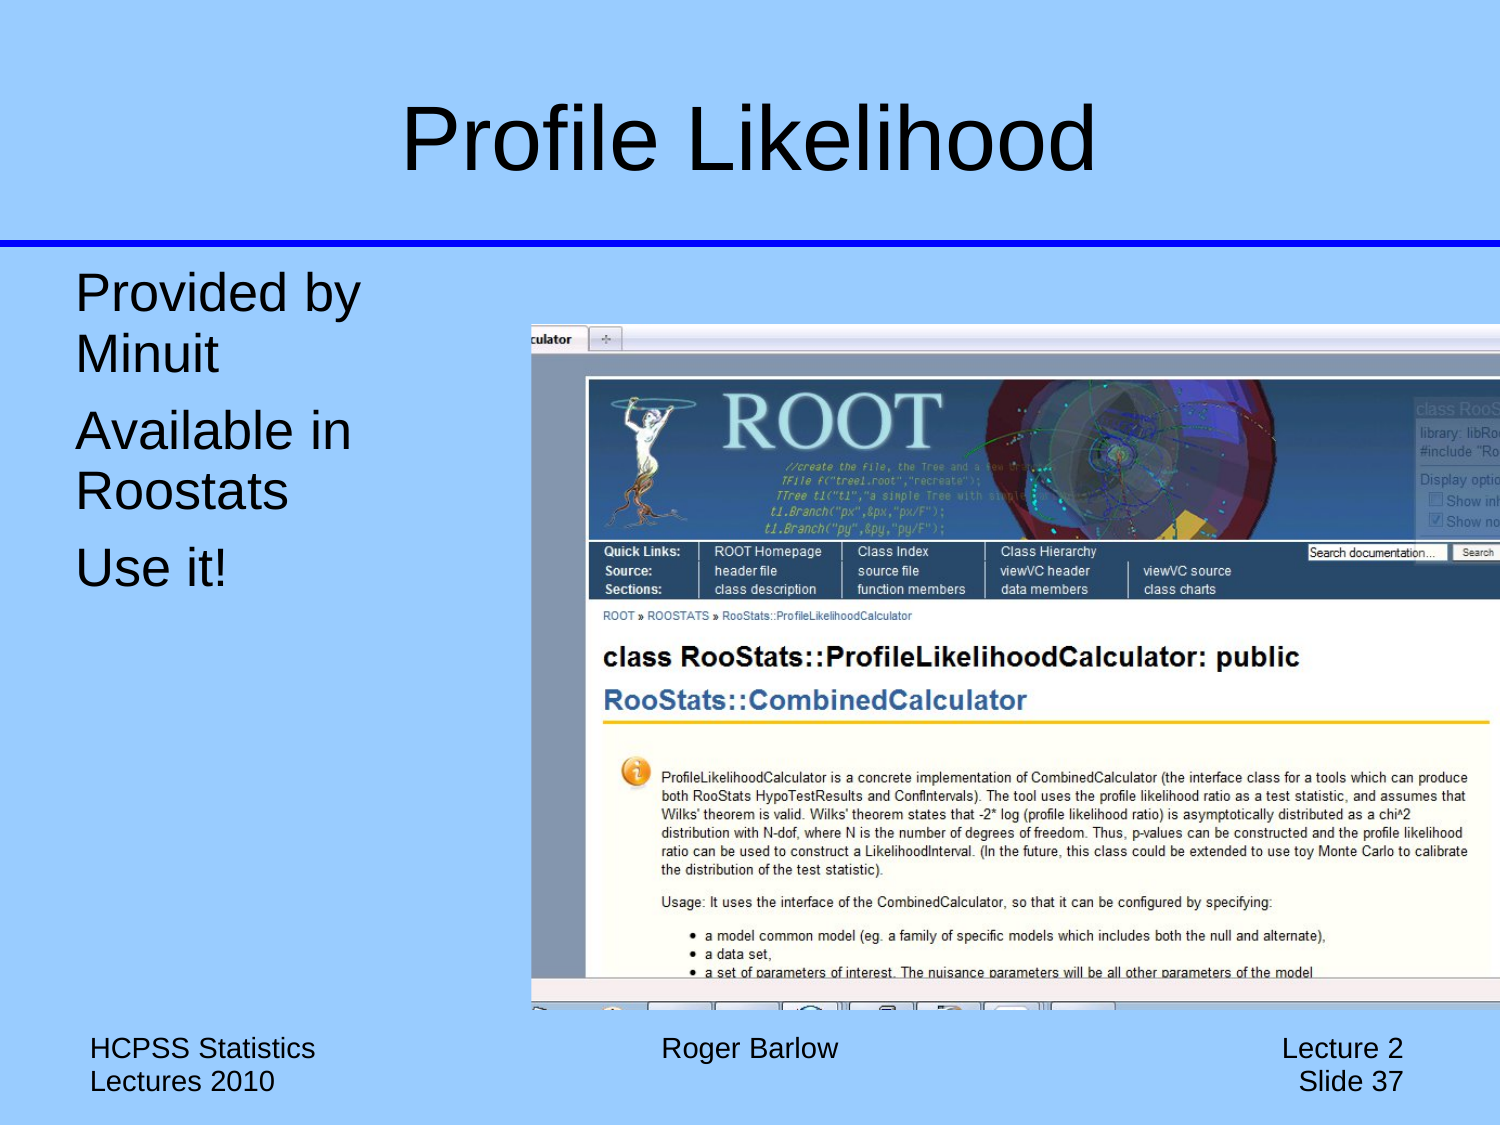

# Profile Likelihood
Provided by Minuit
Available in Roostats
Use it!
37